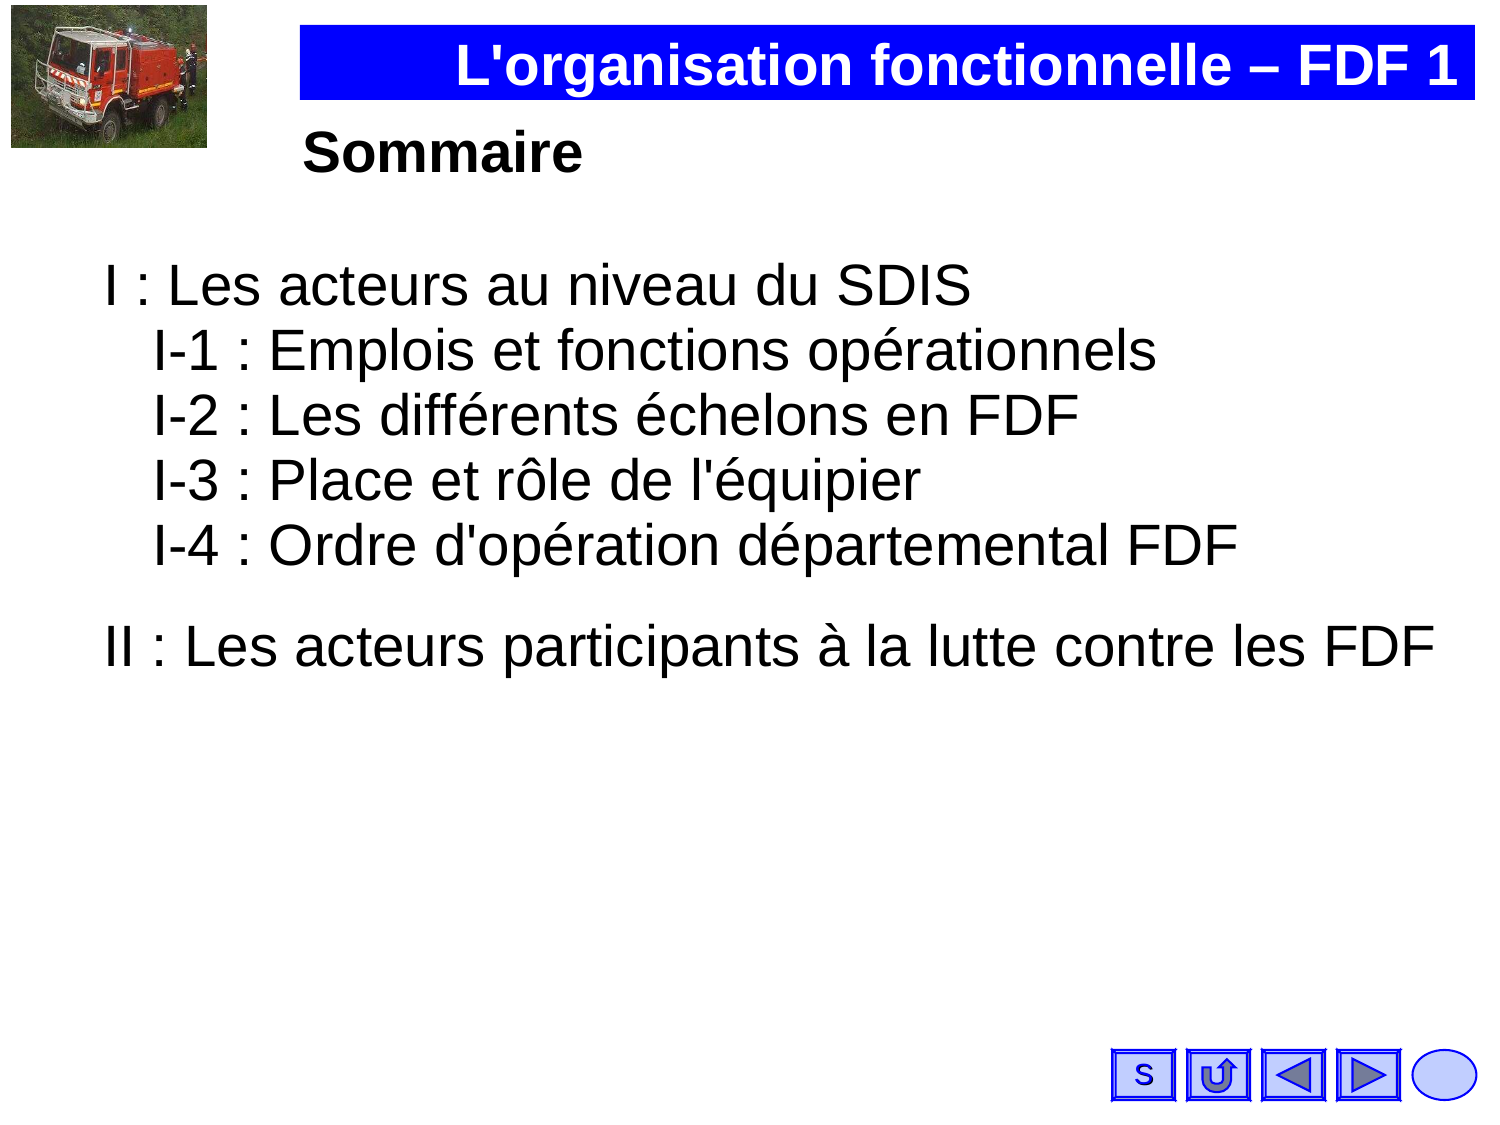

L'organisation fonctionnelle – FDF 1
Sommaire
I : Les acteurs au niveau du SDIS
 I-1 : Emplois et fonctions opérationnels
 I-2 : Les différents échelons en FDF
 I-3 : Place et rôle de l'équipier
 I-4 : Ordre d'opération départemental FDF
II : Les acteurs participants à la lutte contre les FDF